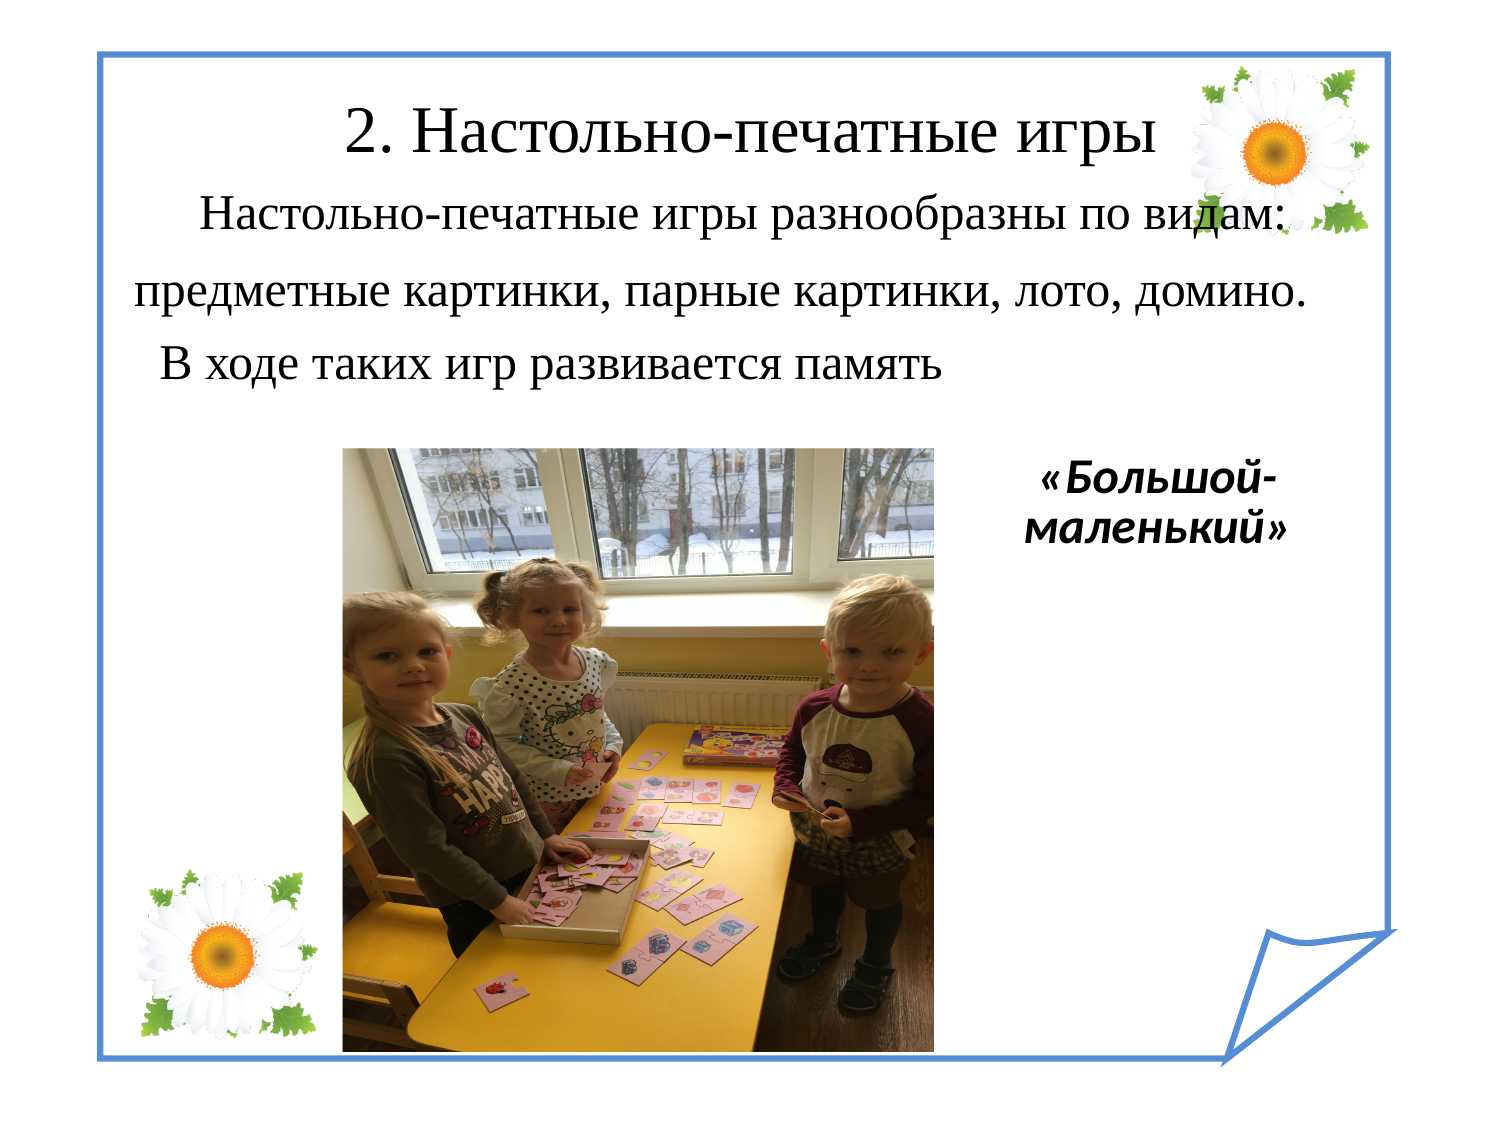

# 2. Настольно-печатные игры
 	 Настольно-печатные игры разнообразны по видам:
 предметные картинки, парные картинки, лото, домино.
 В ходе таких игр развивается память
«Большой-маленький»